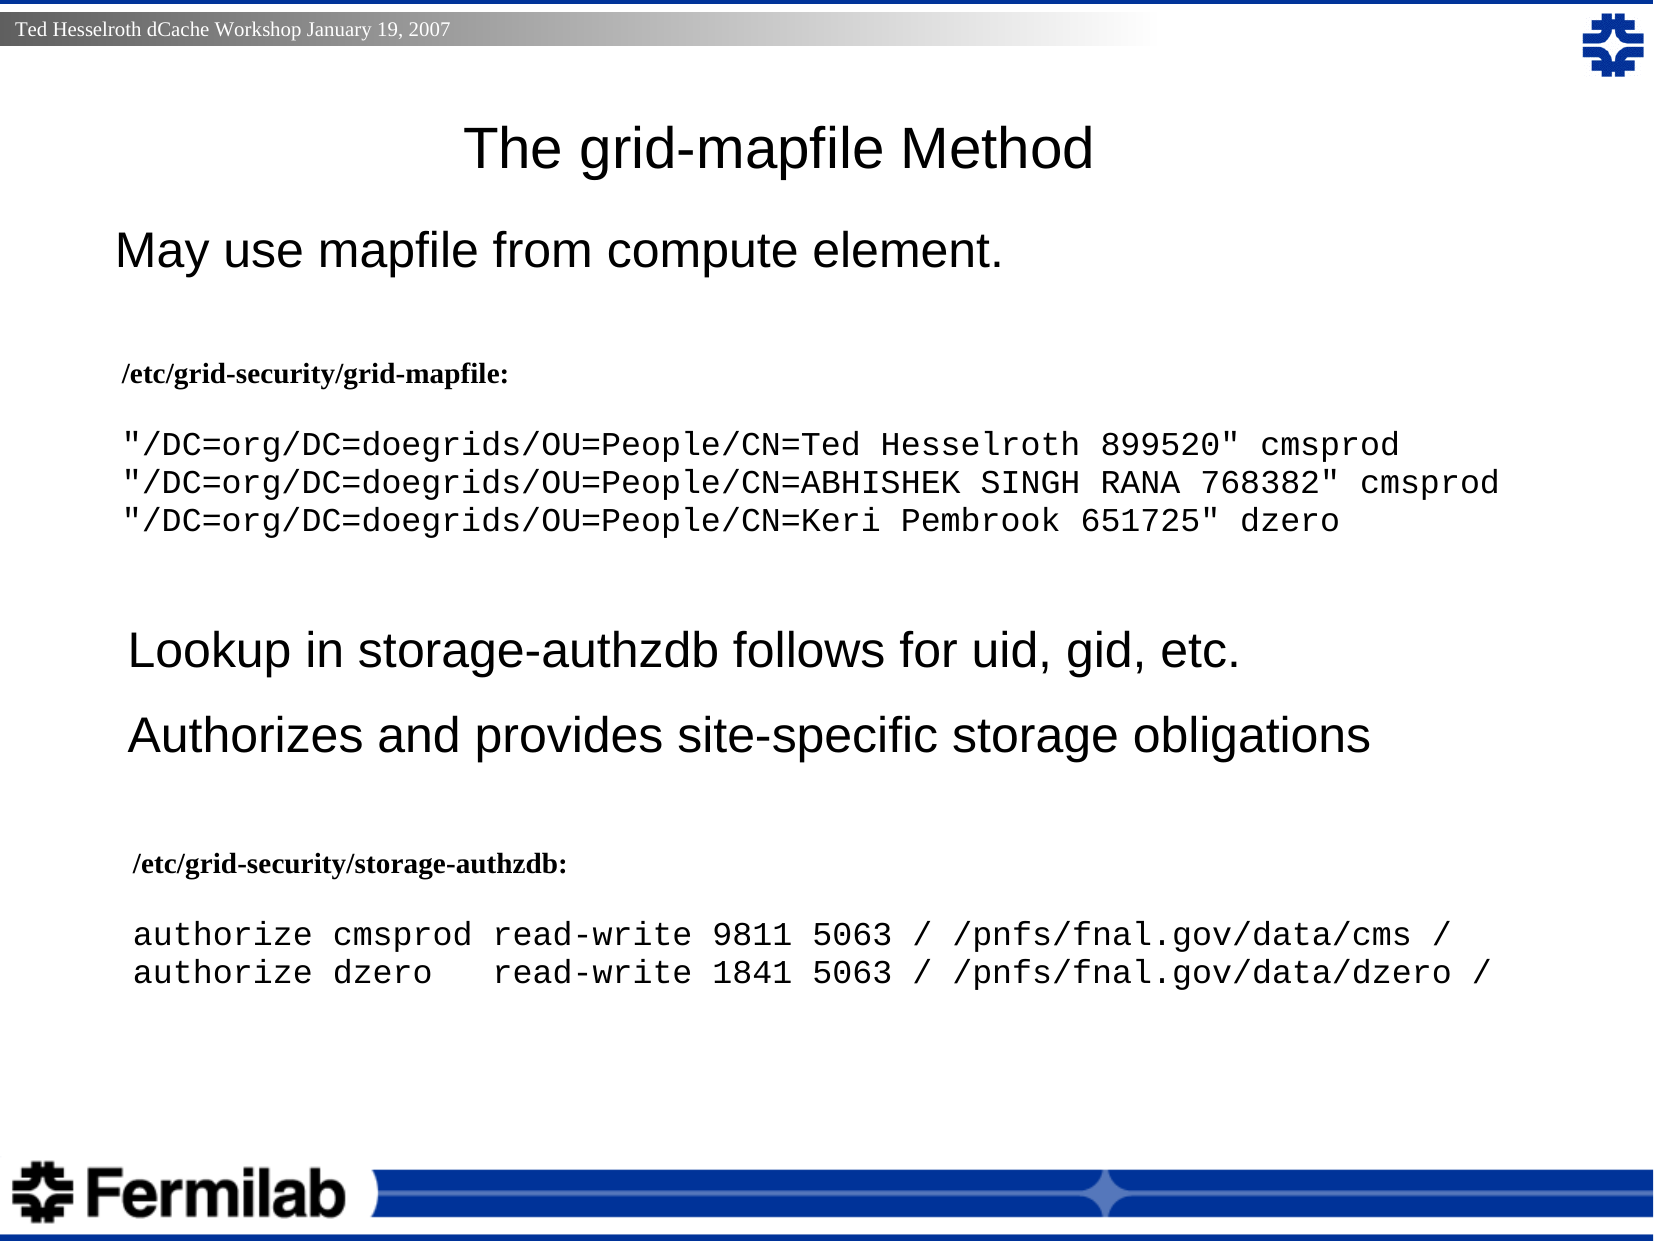

# The grid-mapfile Method
May use mapfile from compute element.
/etc/grid-security/grid-mapfile:
"/DC=org/DC=doegrids/OU=People/CN=Ted Hesselroth 899520" cmsprod
"/DC=org/DC=doegrids/OU=People/CN=ABHISHEK SINGH RANA 768382" cmsprod
"/DC=org/DC=doegrids/OU=People/CN=Keri Pembrook 651725" dzero
Lookup in storage-authzdb follows for uid, gid, etc.
Authorizes and provides site-specific storage obligations
/etc/grid-security/storage-authzdb:
authorize cmsprod read-write 9811 5063 / /pnfs/fnal.gov/data/cms /
authorize dzero read-write 1841 5063 / /pnfs/fnal.gov/data/dzero /